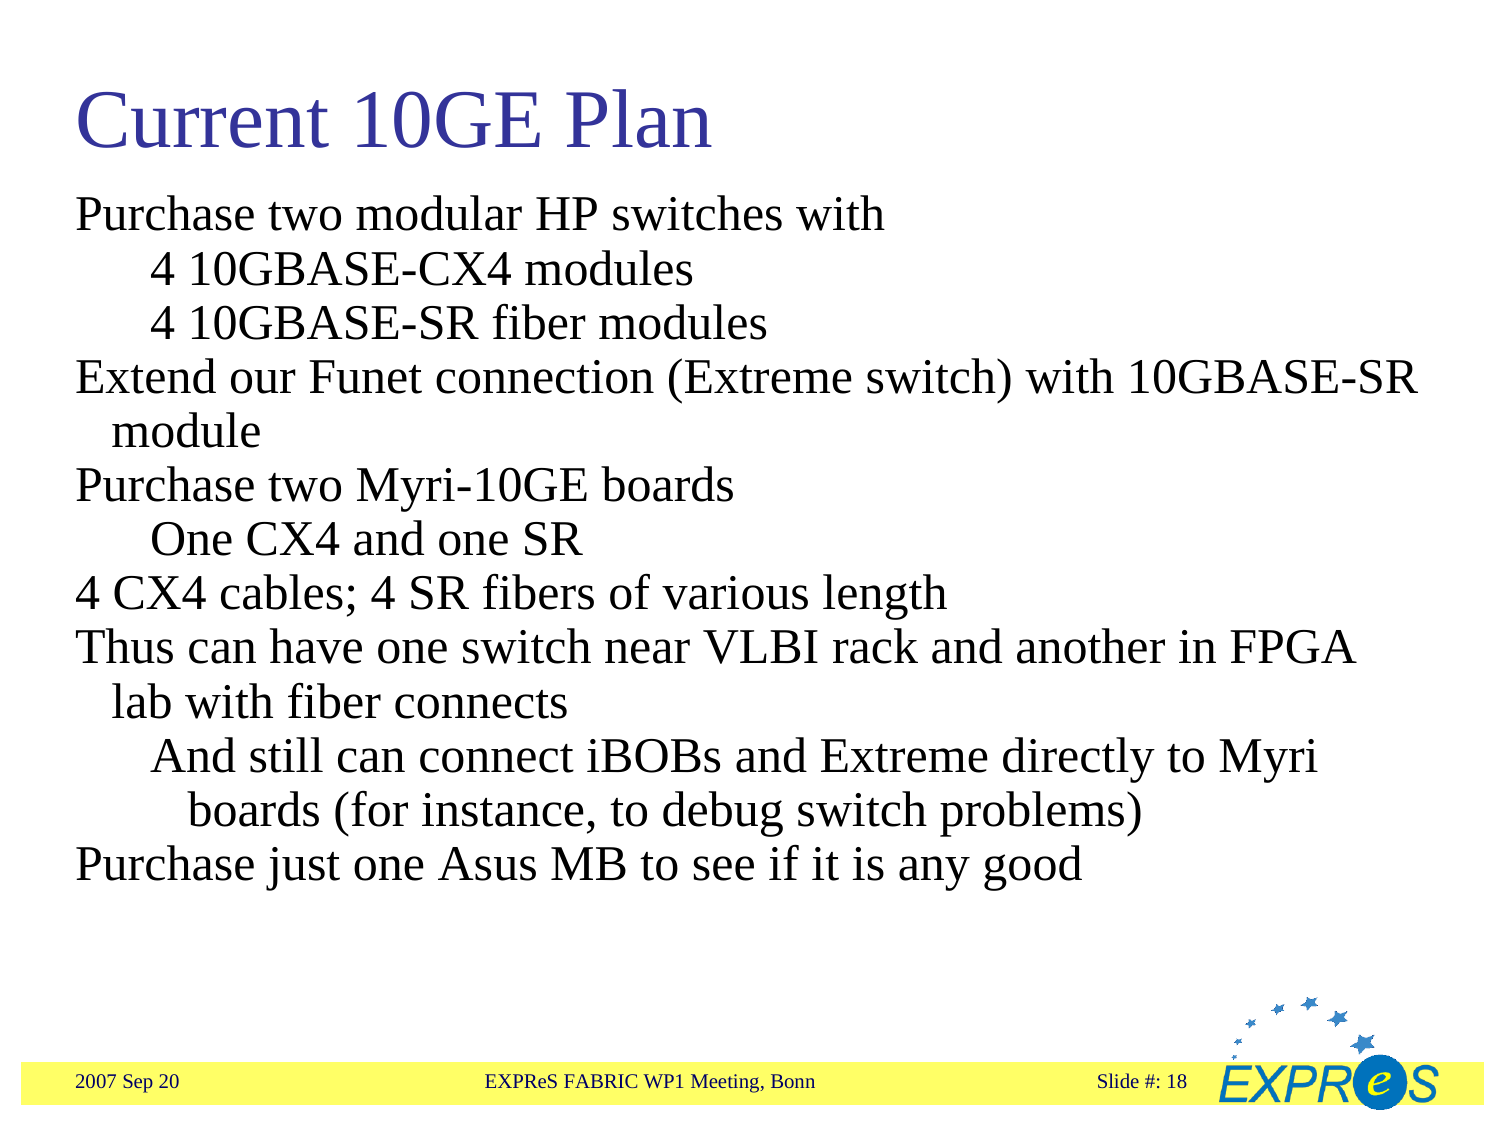

# Current 10GE Plan
Purchase two modular HP switches with
4 10GBASE-CX4 modules
4 10GBASE-SR fiber modules
Extend our Funet connection (Extreme switch) with 10GBASE-SR module
Purchase two Myri-10GE boards
One CX4 and one SR
4 CX4 cables; 4 SR fibers of various length
Thus can have one switch near VLBI rack and another in FPGA lab with fiber connects
And still can connect iBOBs and Extreme directly to Myri boards (for instance, to debug switch problems)
Purchase just one Asus MB to see if it is any good